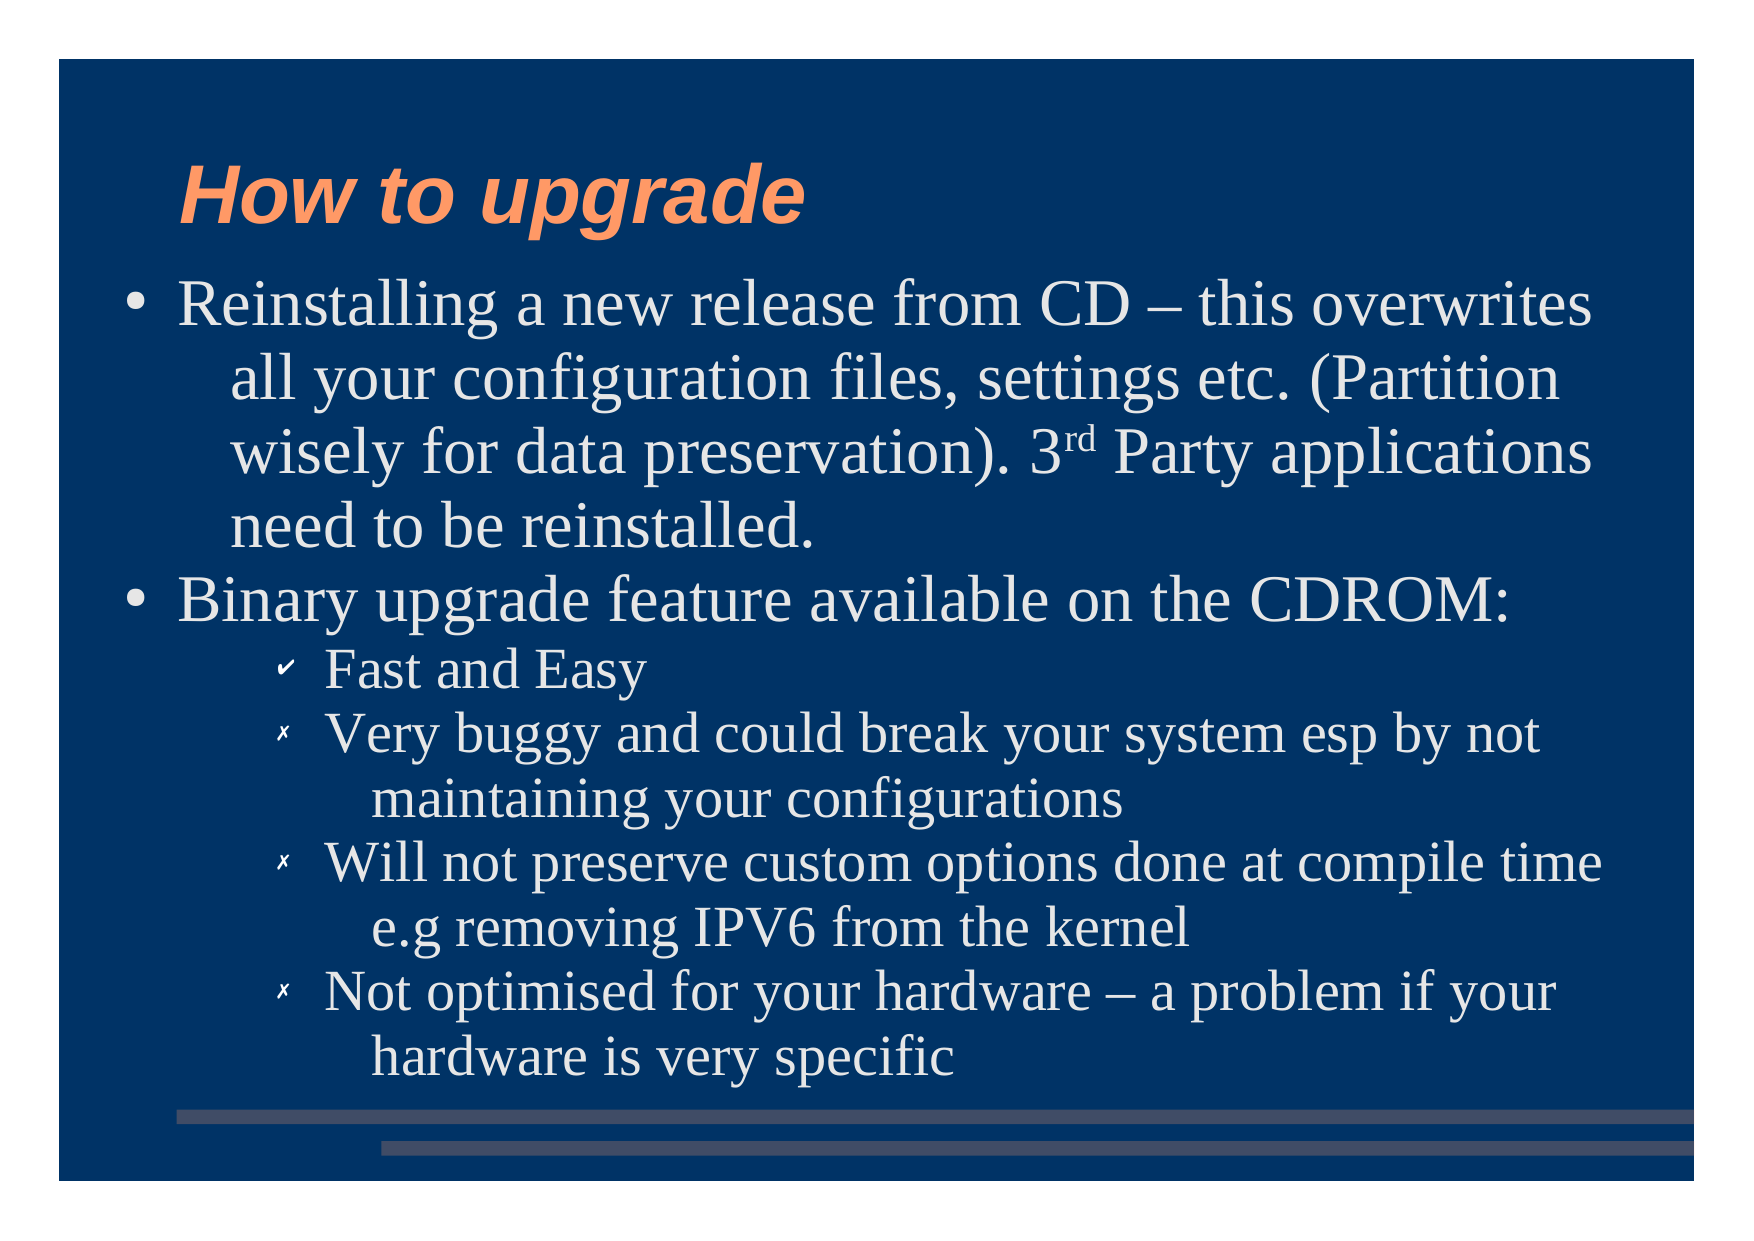

# How to upgrade
Reinstalling a new release from CD – this overwrites all your configuration files, settings etc. (Partition wisely for data preservation). 3rd Party applications need to be reinstalled.
Binary upgrade feature available on the CDROM:
Fast and Easy
Very buggy and could break your system esp by not maintaining your configurations
Will not preserve custom options done at compile time e.g removing IPV6 from the kernel
Not optimised for your hardware – a problem if your hardware is very specific